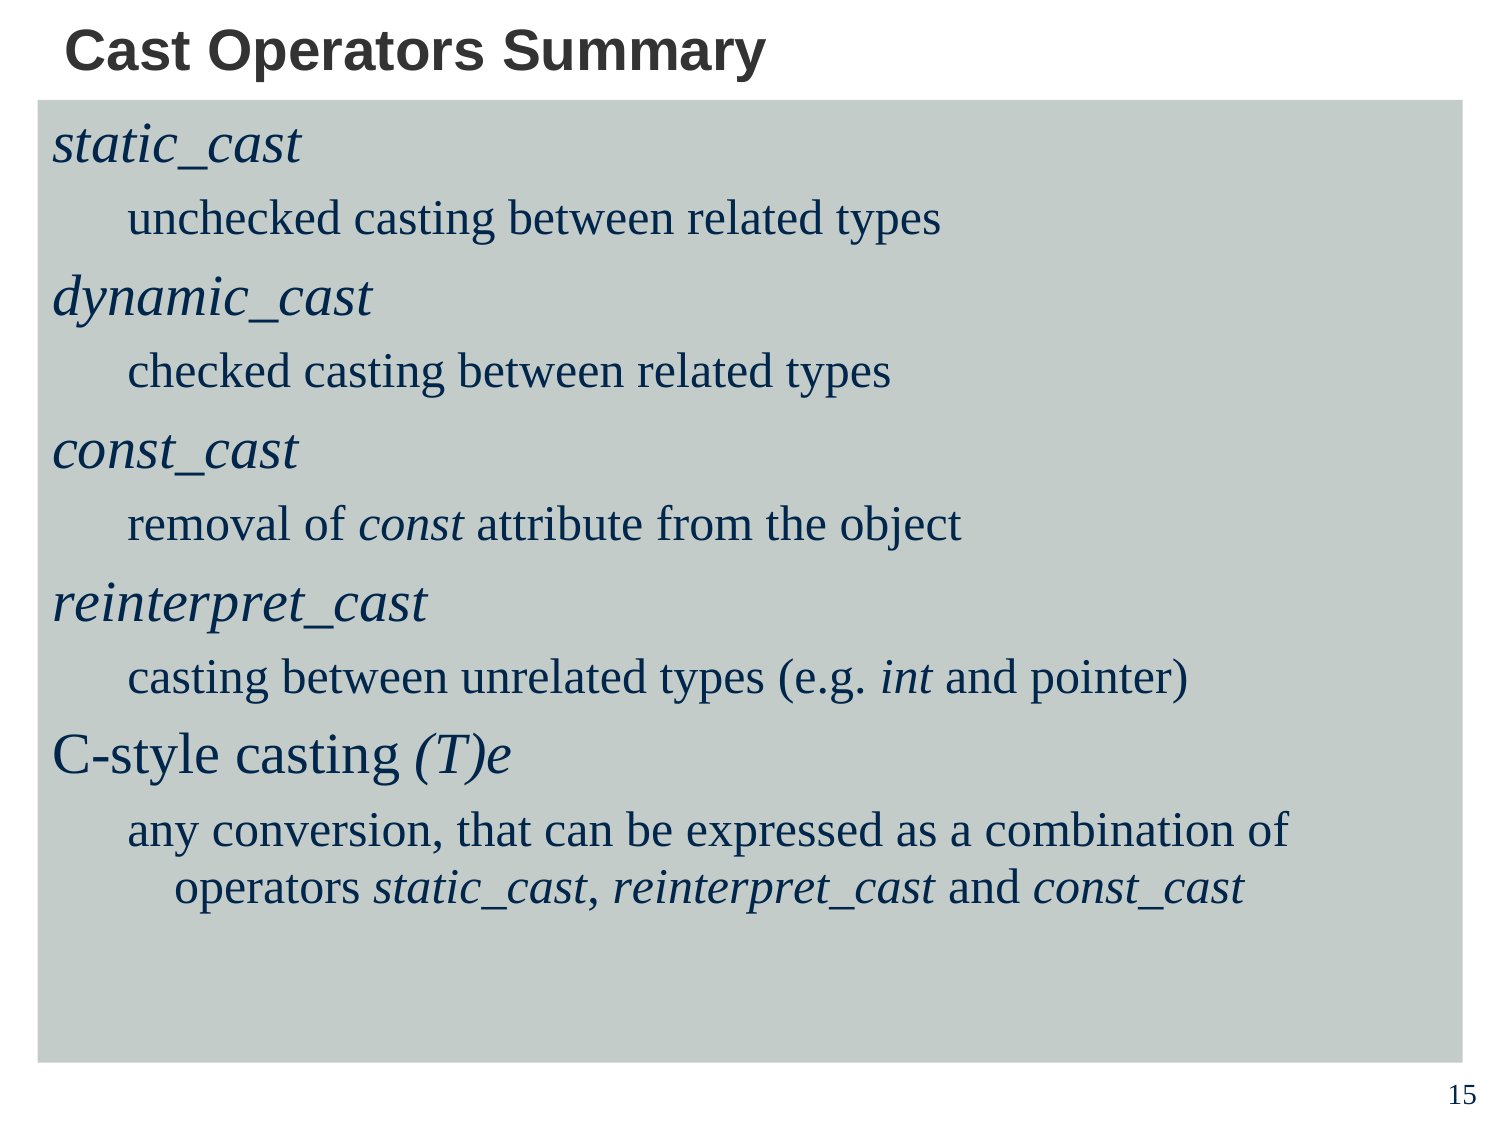

# Cast Operators Summary
static_cast
unchecked casting between related types
dynamic_cast
checked casting between related types
const_cast
removal of const attribute from the object
reinterpret_cast
casting between unrelated types (e.g. int and pointer)
C-style casting (T)e
any conversion, that can be expressed as a combination of operators static_cast, reinterpret_cast and const_cast